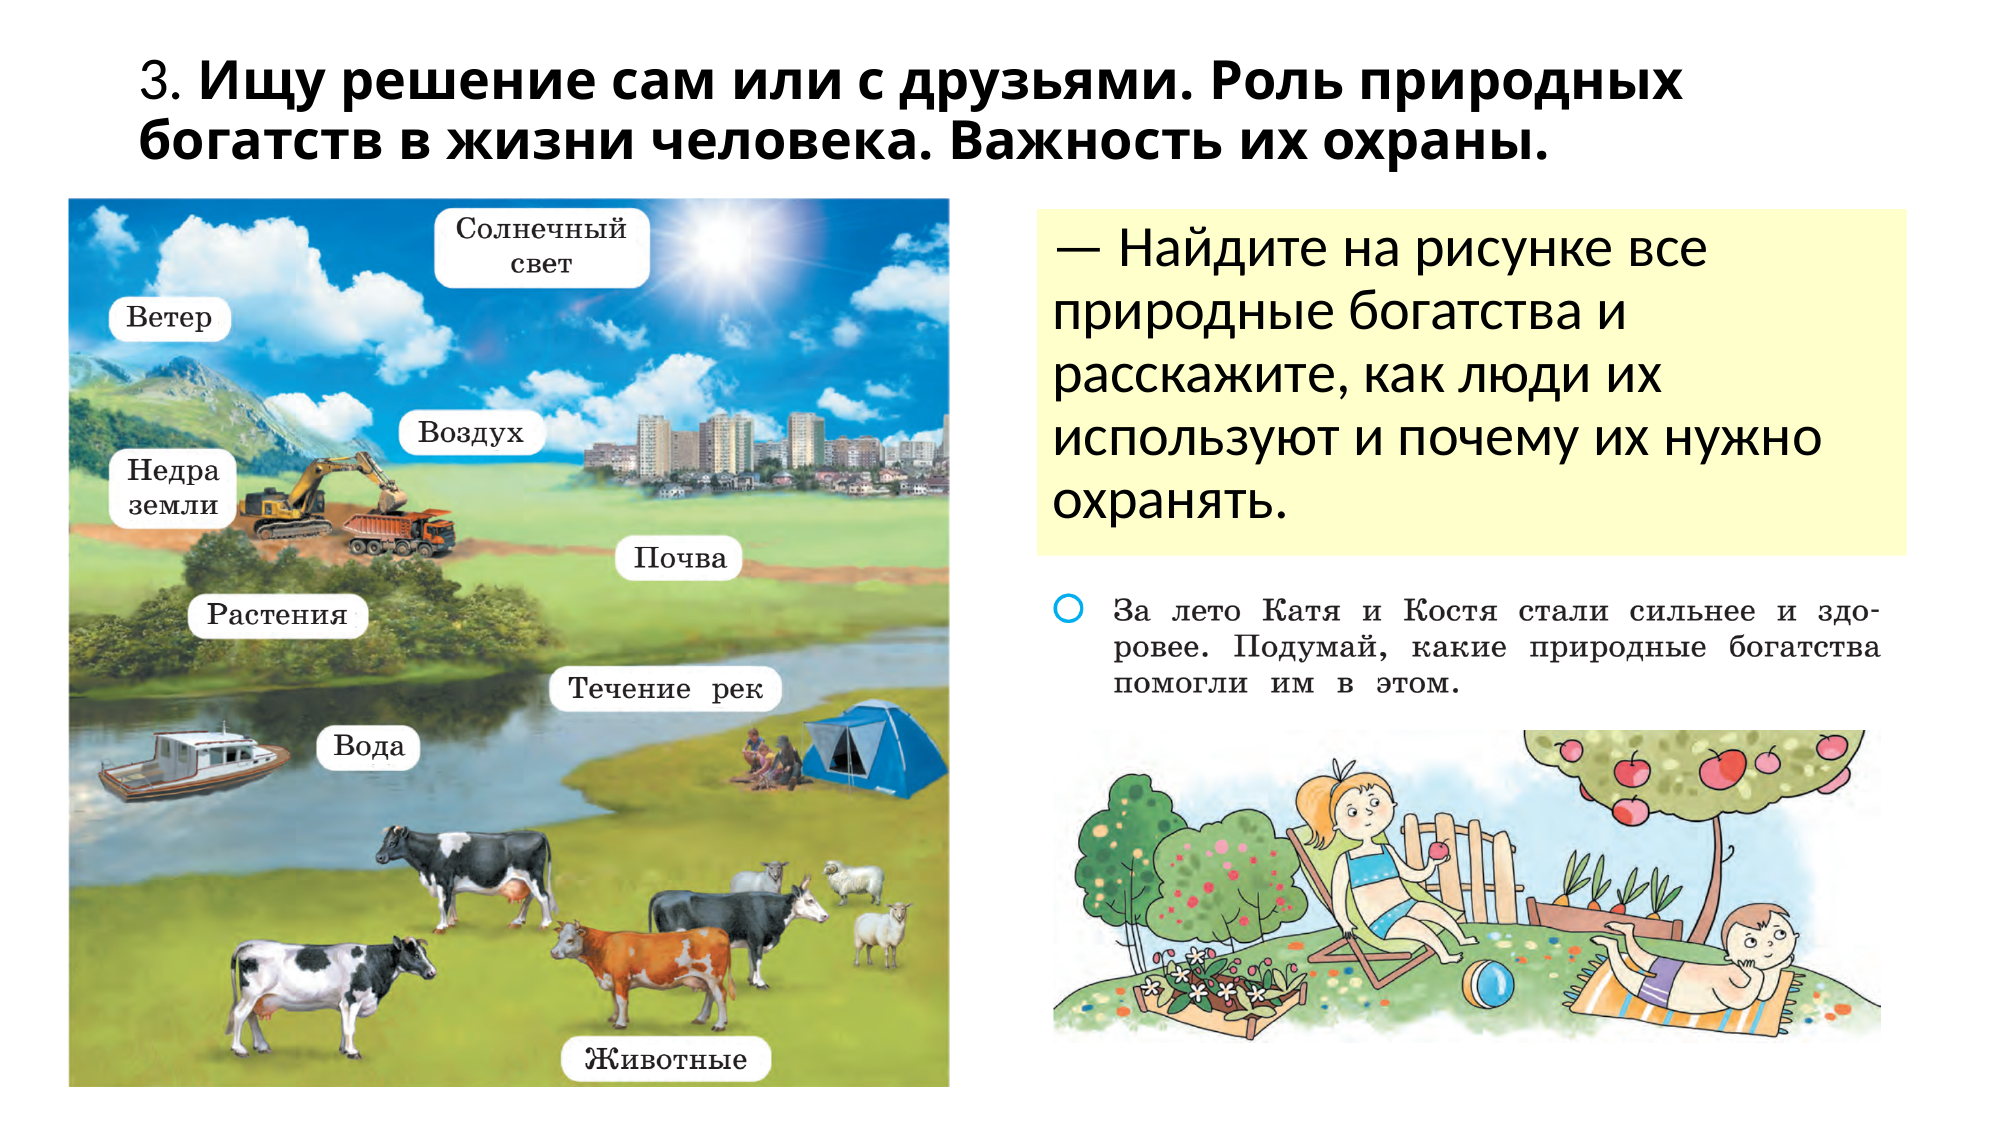

3. Ищу решение сам или с друзьями. Роль природных богатств в жизни человека. Важность их охраны.
# — Найдите на рисунке все природные богатства и расскажите, как люди их используют и почему их нужно охранять.